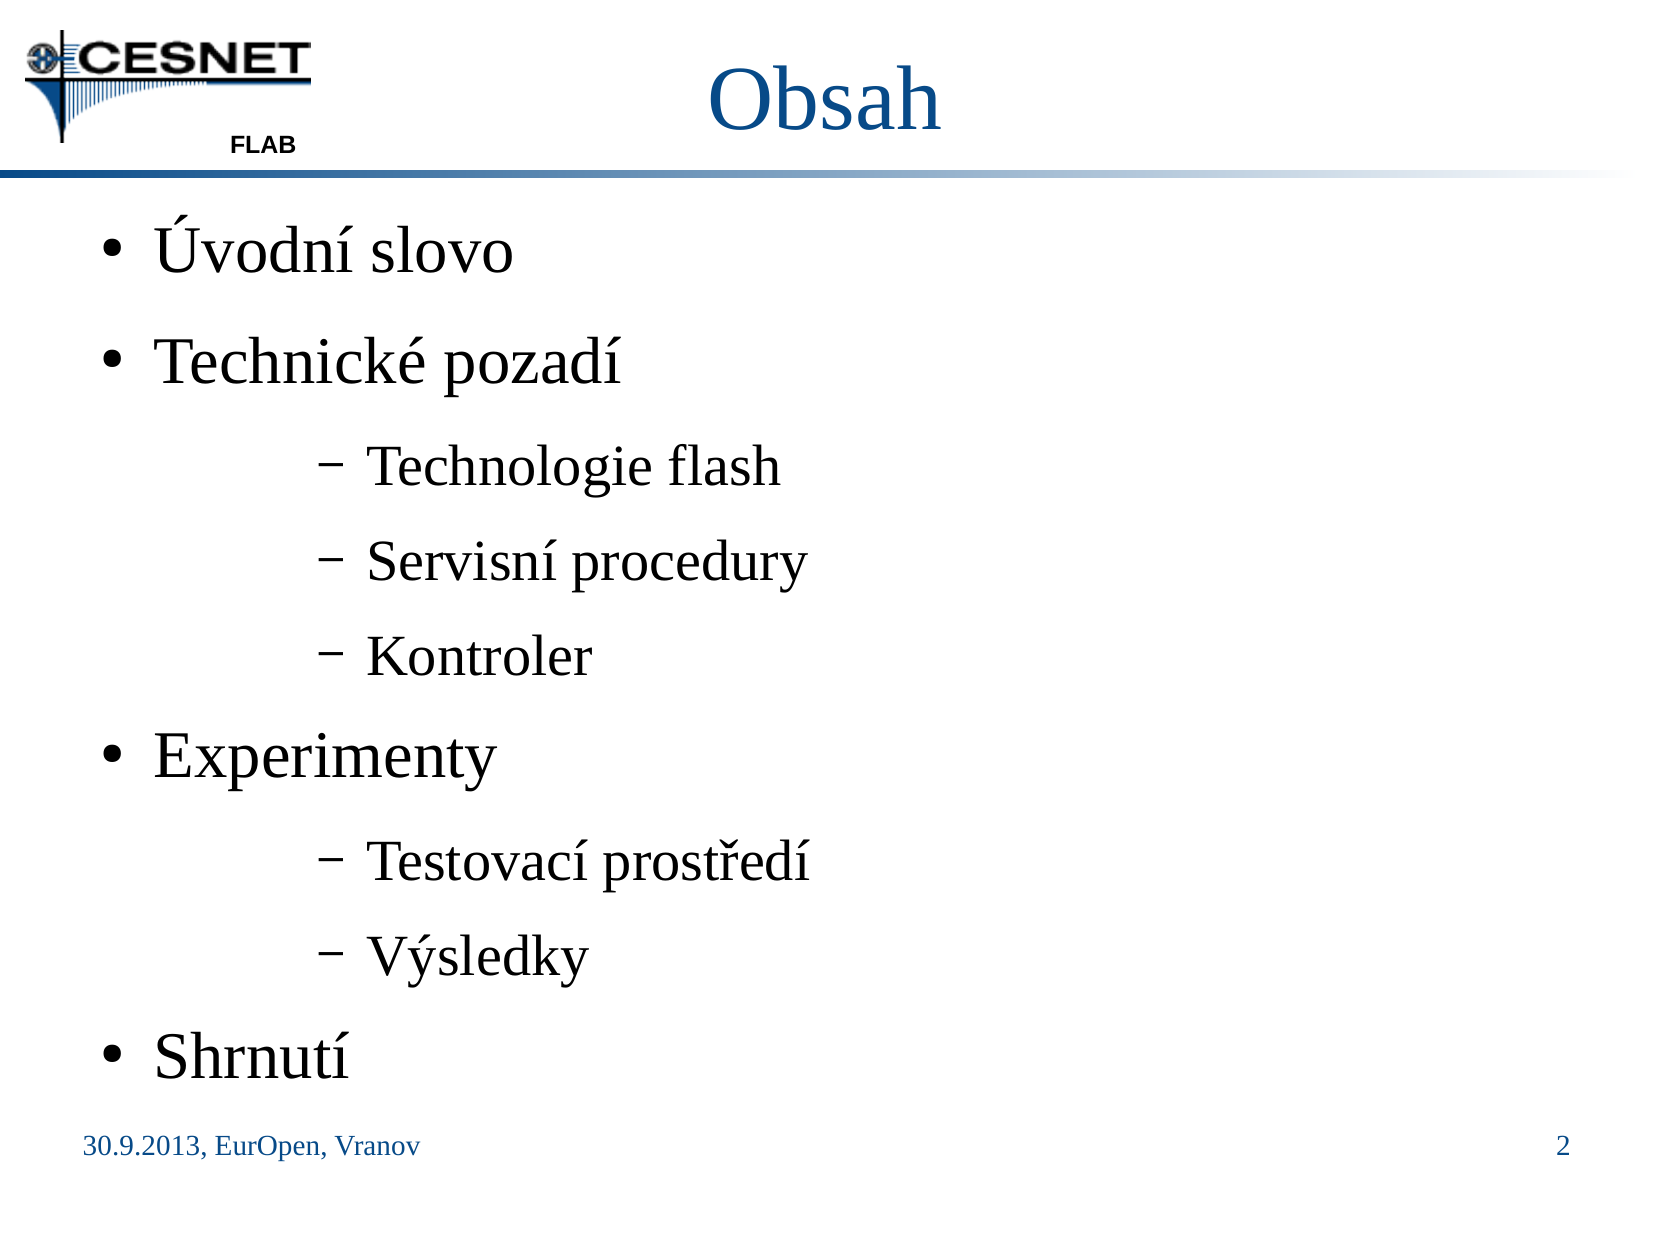

# Obsah
Úvodní slovo
Technické pozadí
Technologie flash
Servisní procedury
Kontroler
Experimenty
Testovací prostředí
Výsledky
Shrnutí
30.9.2013, EurOpen, Vranov
2